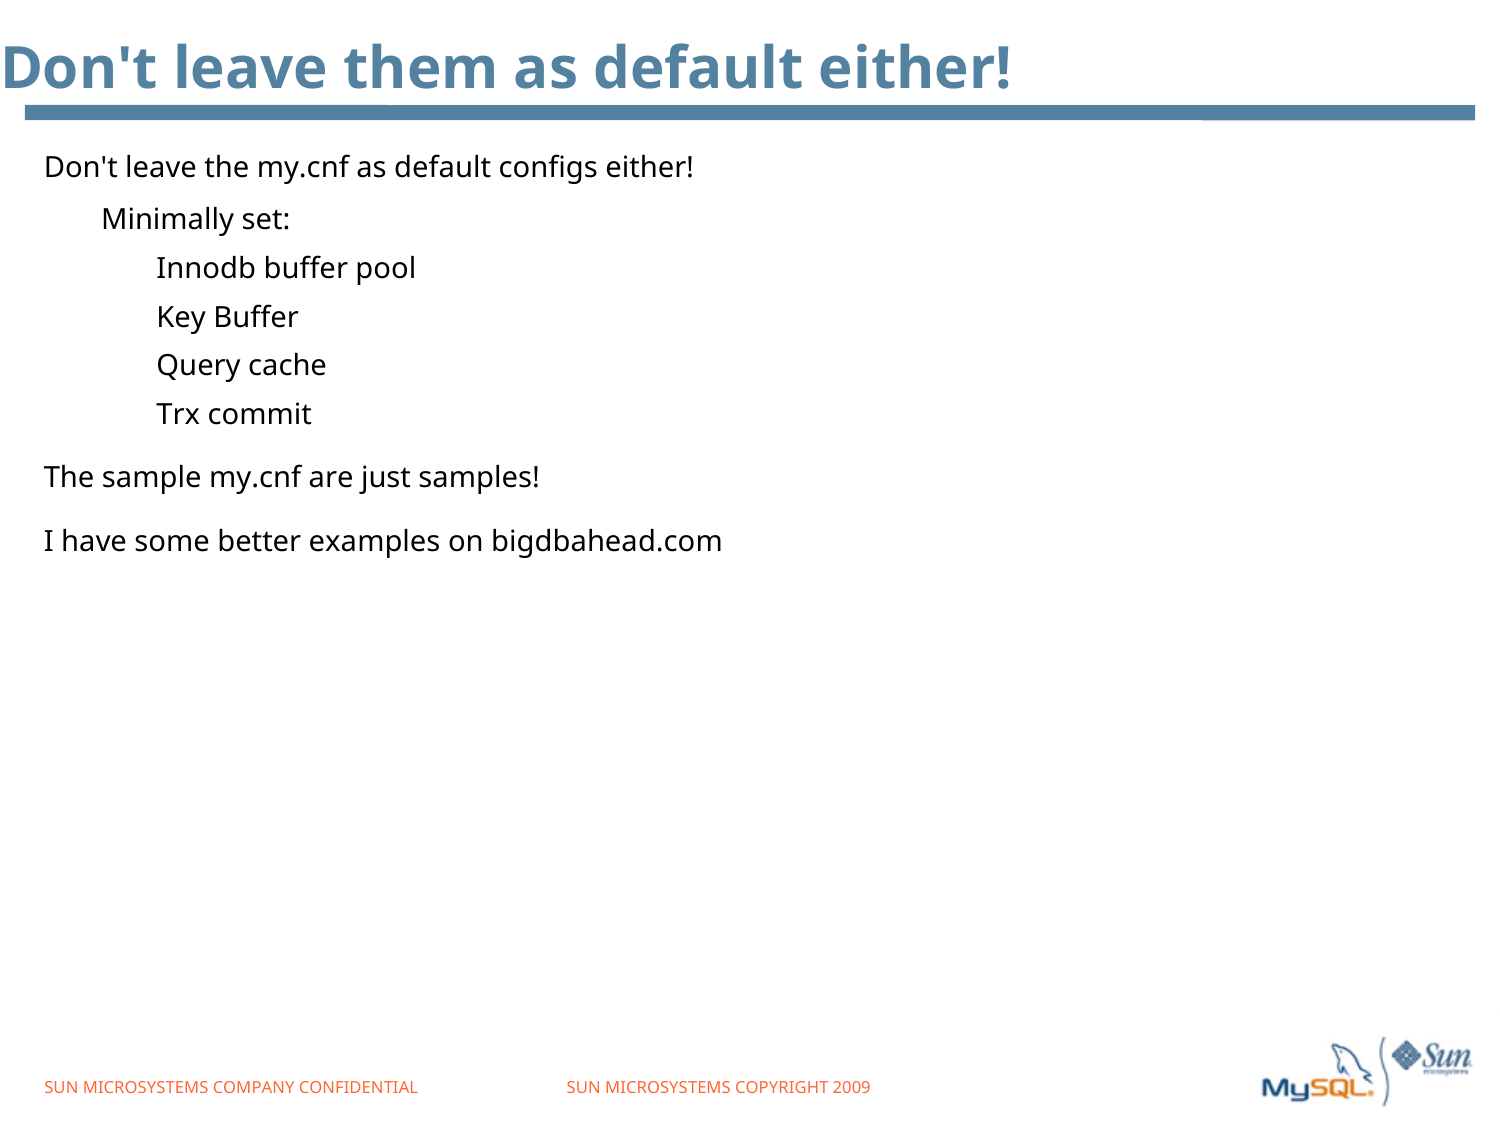

# Don't leave them as default either!
Don't leave the my.cnf as default configs either!
Minimally set:
Innodb buffer pool
Key Buffer
Query cache
Trx commit
The sample my.cnf are just samples!
I have some better examples on bigdbahead.com